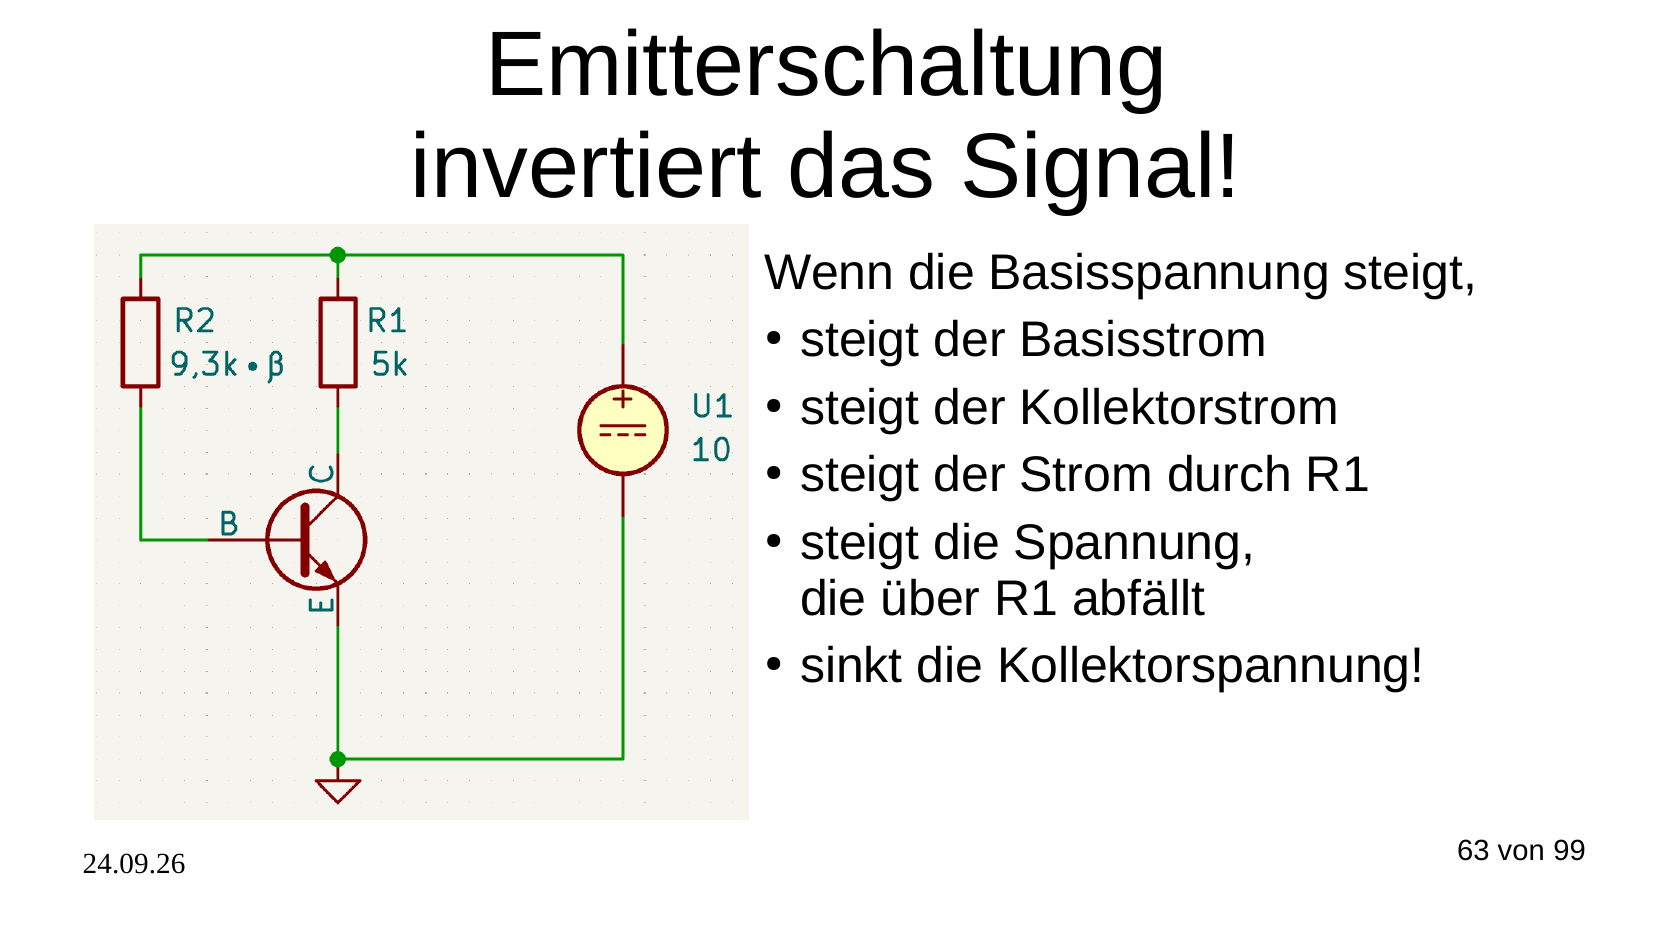

# Emitterschaltung invertiert das Signal!
Wenn die Basisspannung steigt,
steigt der Basisstrom
steigt der Kollektorstrom
steigt der Strom durch R1
steigt die Spannung,
die über R1 abfällt
sinkt die Kollektorspannung!
63